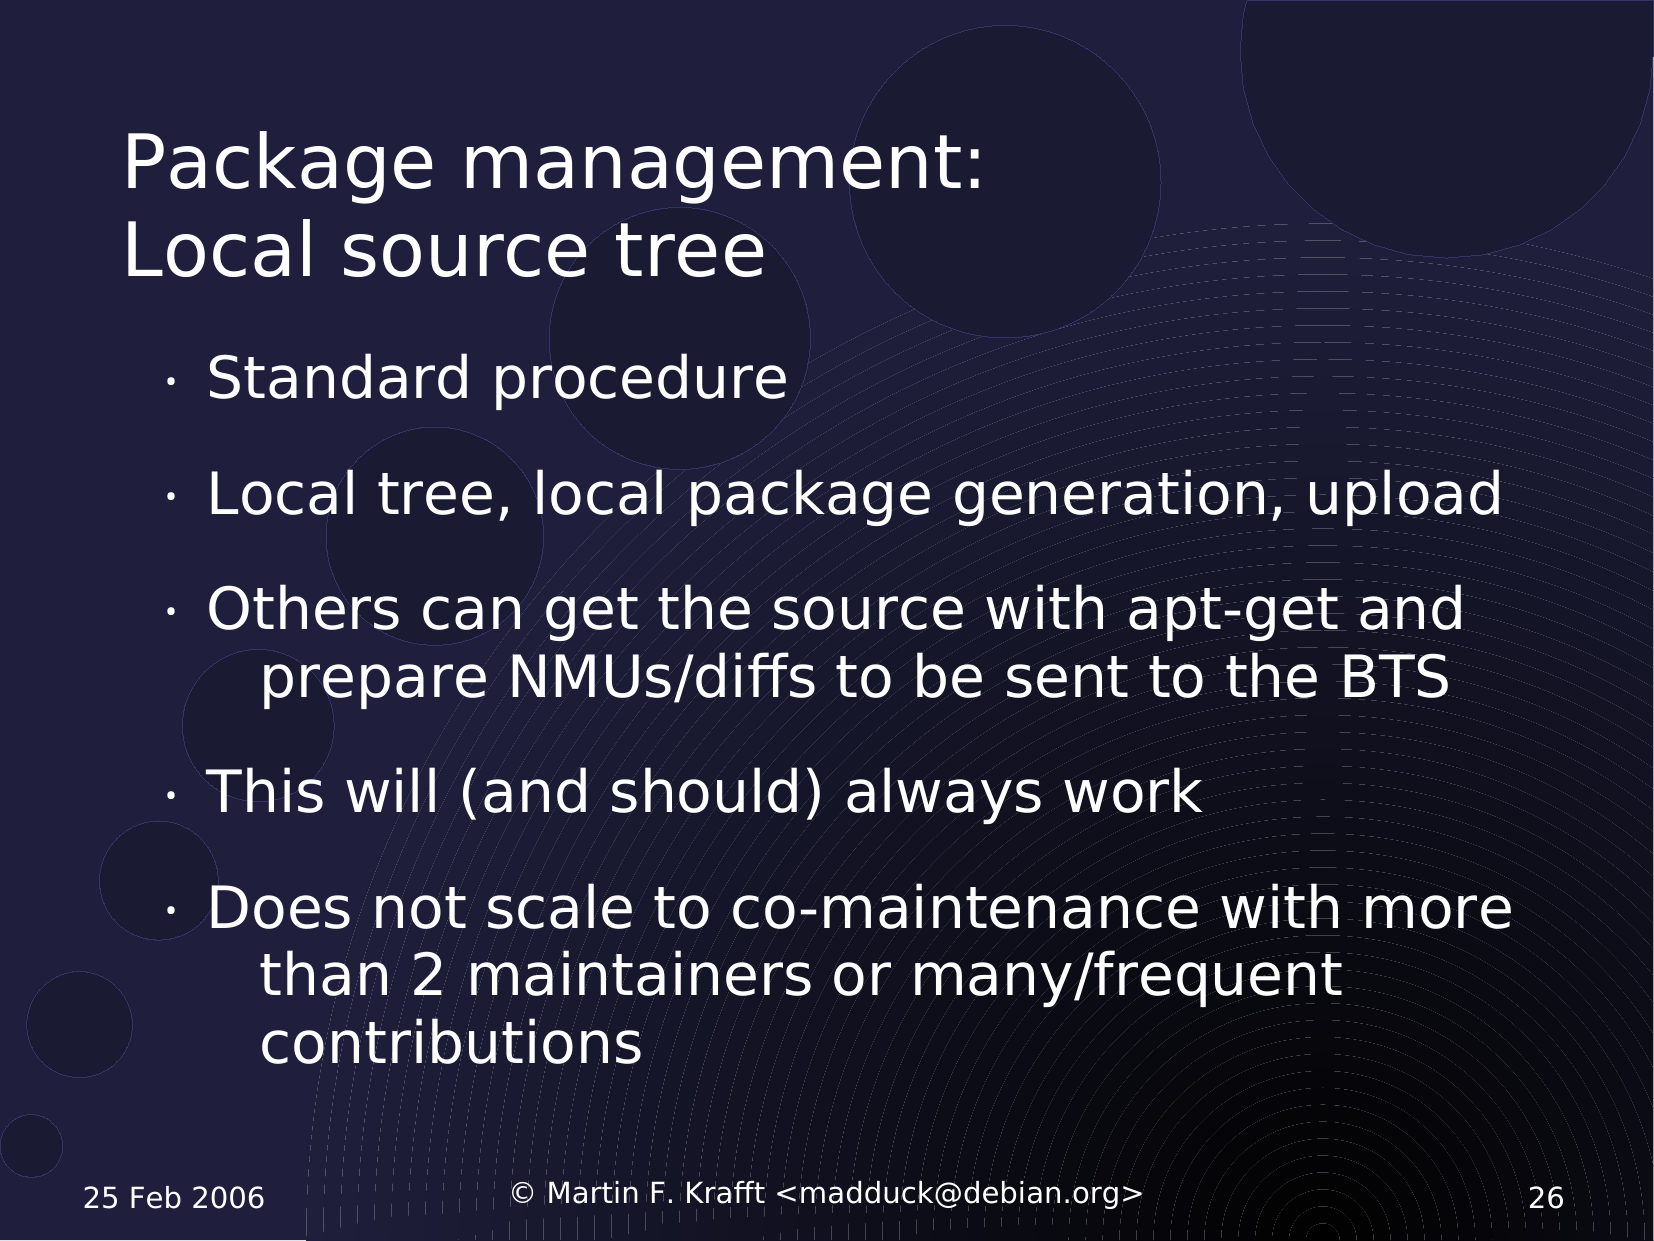

# Package management: Local source tree
Standard procedure
Local tree, local package generation, upload
Others can get the source with apt-get and prepare NMUs/diffs to be sent to the BTS
This will (and should) always work
Does not scale to co-maintenance with more than 2 maintainers or many/frequent contributions
© Martin F. Krafft <madduck@debian.org>
25 Feb 2006
26